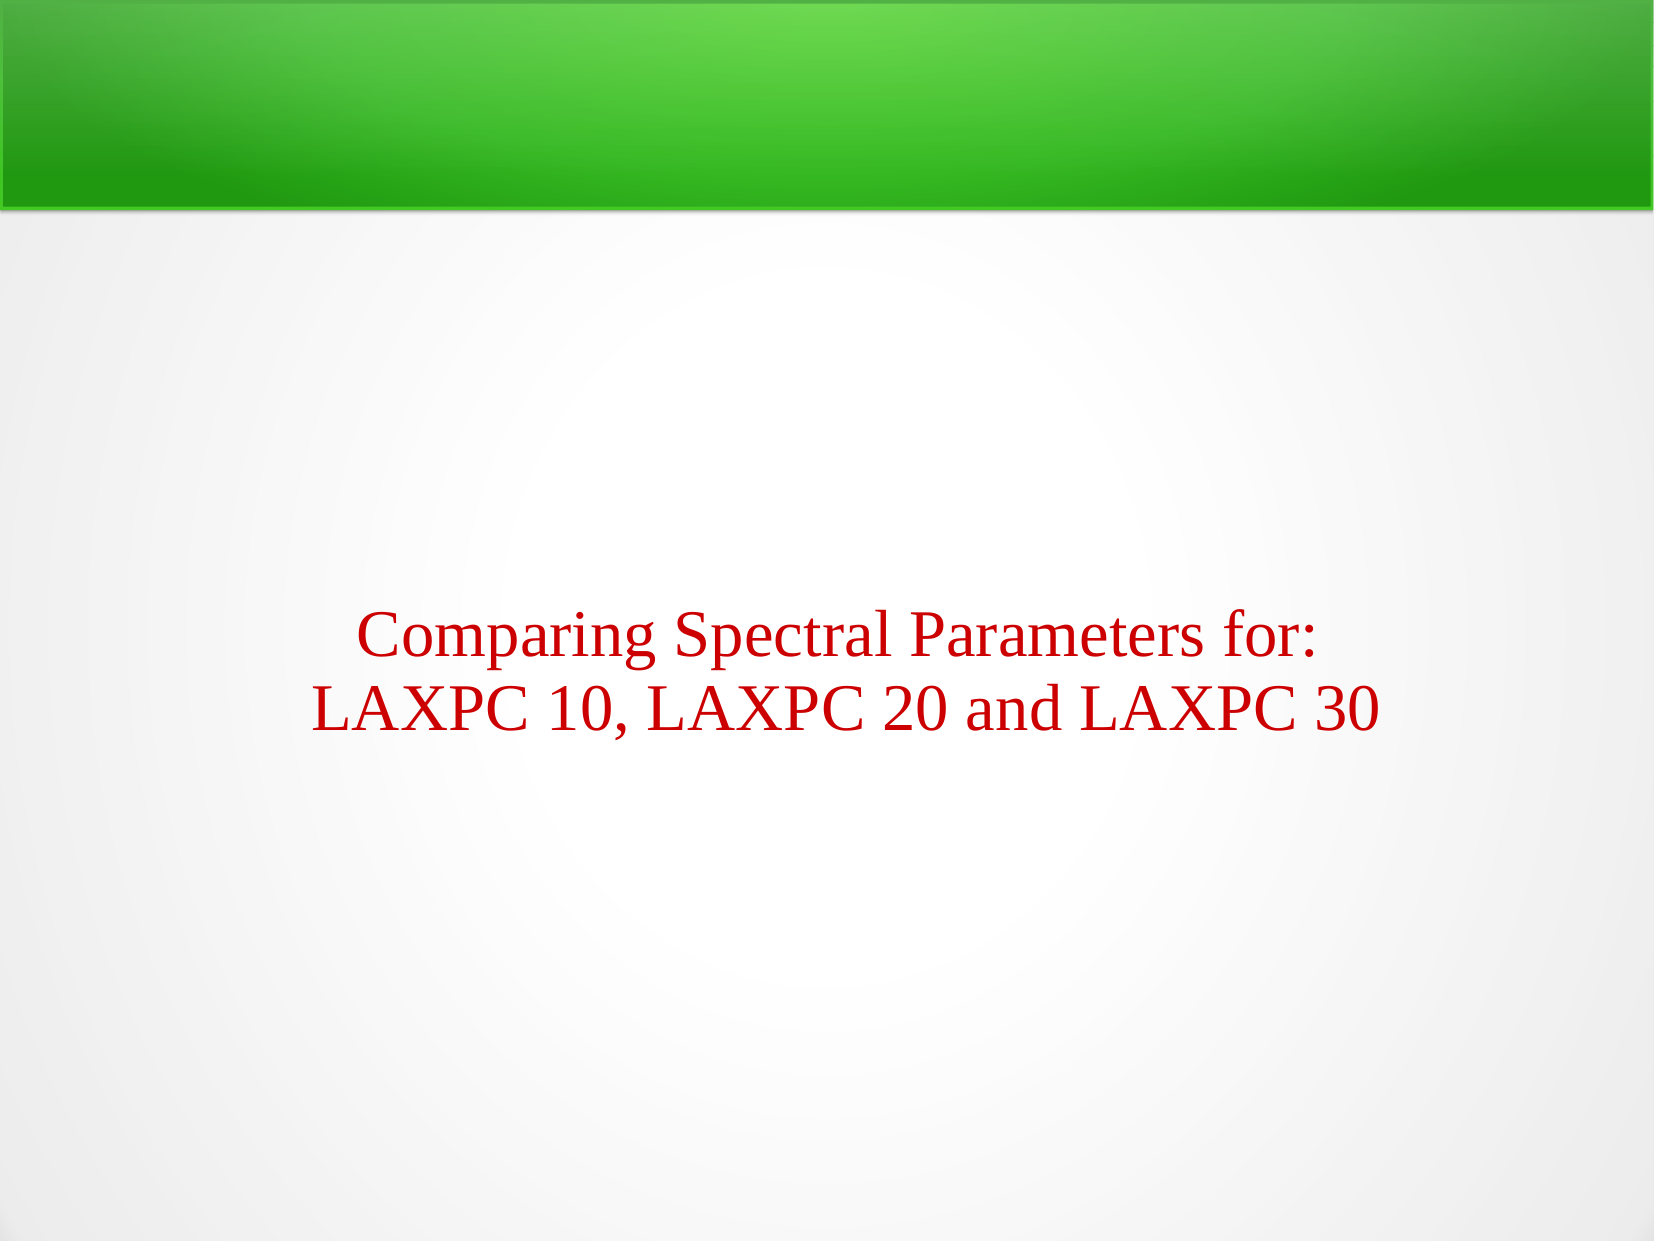

# Comparing Spectral Parameters for:
 LAXPC 10, LAXPC 20 and LAXPC 30